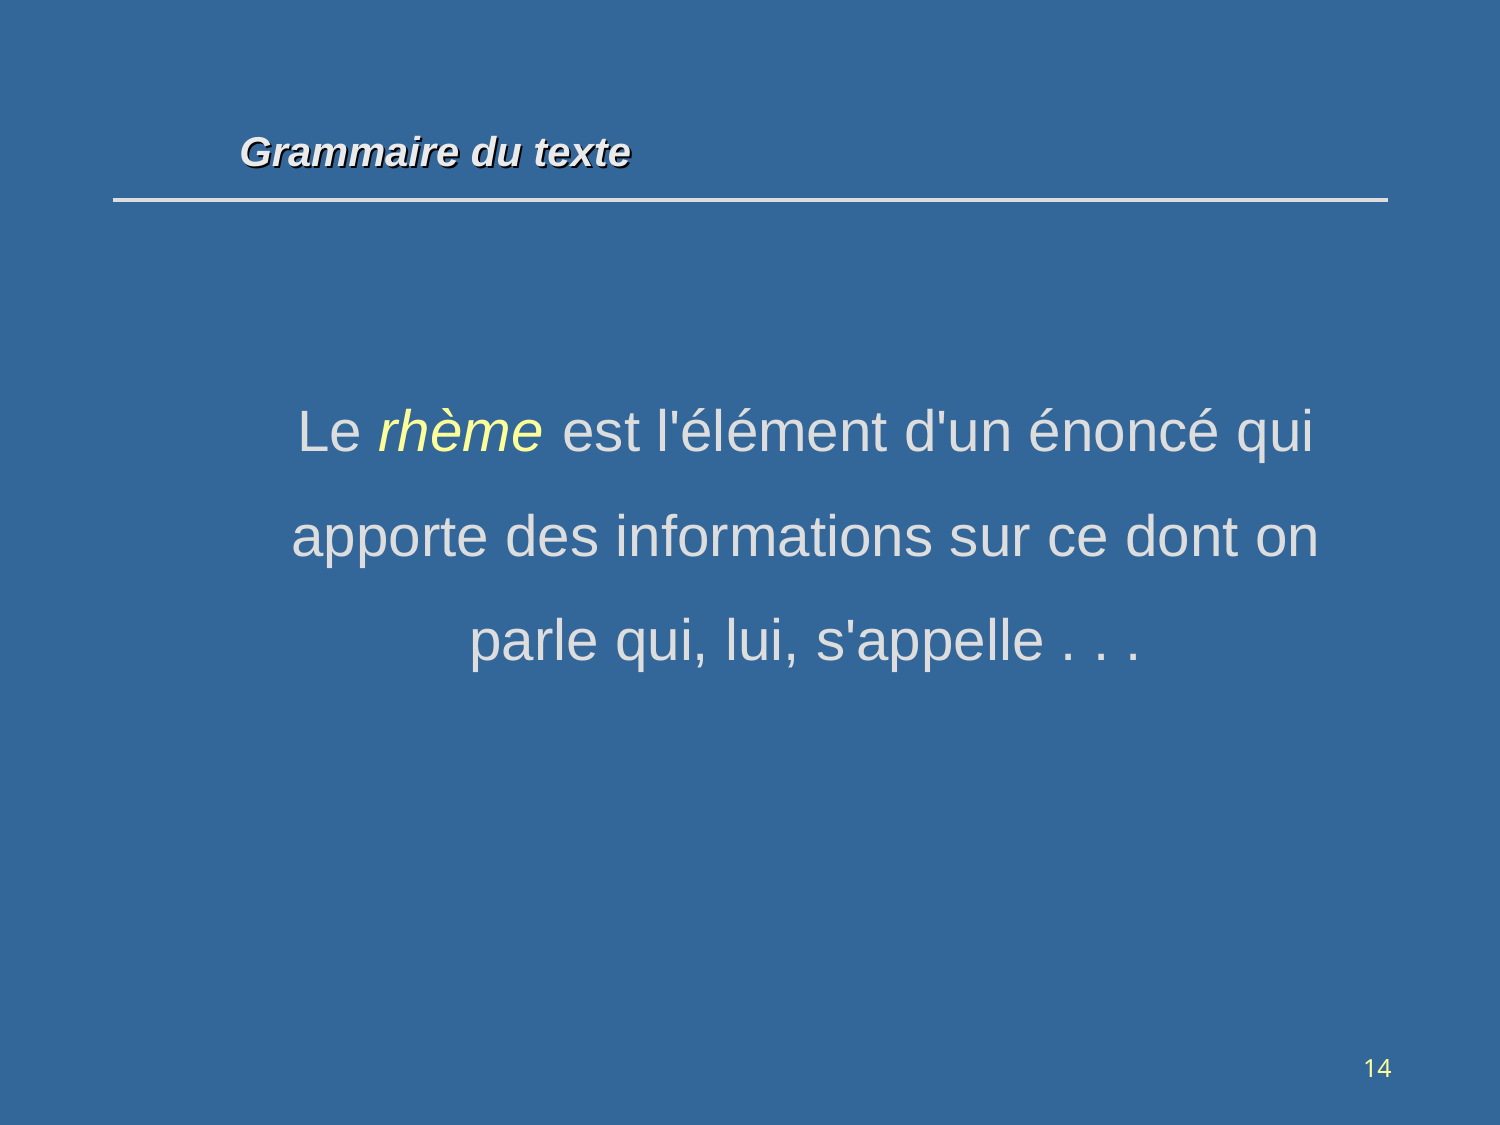

Grammaire du texte
Le rhème	 est l'élément d'un énoncé qui apporte des informations sur ce dont on parle qui, lui, s'appelle . . .
14